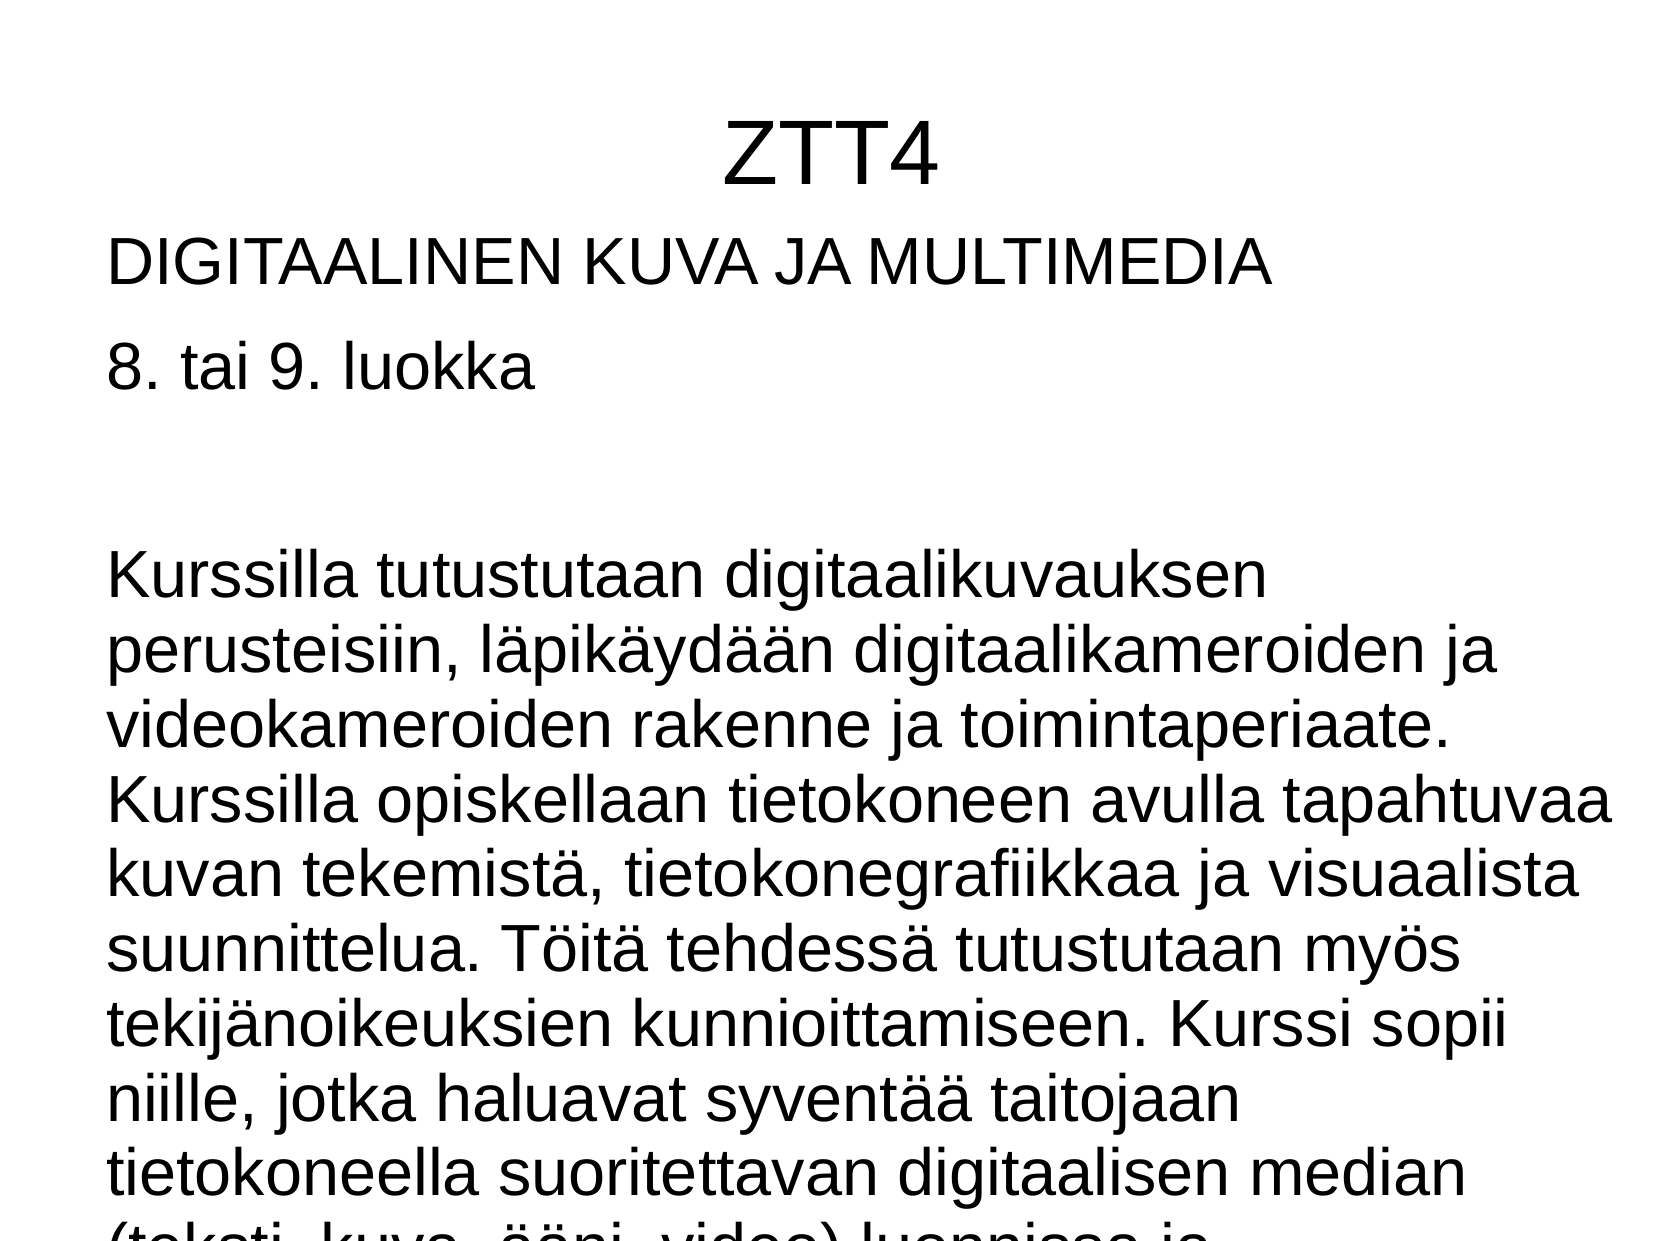

# ZTT4
DIGITAALINEN KUVA JA MULTIMEDIA
8. tai 9. luokka
Kurssilla tutustutaan digitaalikuvauksen perusteisiin, läpikäydään digitaalikameroiden ja videokameroiden rakenne ja toimintaperiaate. Kurssilla opiskellaan tietokoneen avulla tapahtuvaa kuvan tekemistä, tietokonegrafiikkaa ja visuaalista suunnittelua. Töitä tehdessä tutustutaan myös tekijänoikeuksien kunnioittamiseen. Kurssi sopii niille, jotka haluavat syventää taitojaan tietokoneella suoritettavan digitaalisen median (teksti, kuva, ääni, video) luonnissa ja hyödyntämisessä.
Multimediaosuudessa tutustutaan mm. multimediaohjelmiin, musiikin muuntamiseen eri formaatteihin ja flasheihin. Kurssilla luodaan esityksiä, joissa yhdistellään tekstiä, kuvia, ääntä, animaatioita ja videokuvaa. Lisäksi opetellaan tuotoksien tallentaminen eri medioihin.
Tavoitteena on myös tutustuttaa opiskelijat videon suunnitteluun, kuvaamiseen ja editointiin, jotta he pystyisivät käyttämään niitä itsenäisesti omien myöhemmin opiskelussa eteen tulevien projektien yhteydessä. Videota voidaan tällöin käyttää apuvälineenä opiskelussa ja jatkossa hyödyntää erikoisosaamisena työn yhteydessä. Tarve videoon luodaan jonkin toisen oppiaineen tai kurssin kautta, josta saadaan videoon aihe ja sisältömateriaalia. Työ tehdään yleensä ryhmätyöskentelynä. Ryhmä tekee itsenäisesti suunnitelman aiheestaan. Ryhmän jäsenet valitsevat omat vastuualueensa projektista, vaikka työ tehdäänkin loppuun asti ryhmätyönä. Työnäytteenä tuotetaan lyhyt video, jota voi hyödyntää itsenäisenä videona tai osana multimediaa.
Kurssin aikana tutustutaan kattavasti erilaisiin kuvaa ja ääntä käsitteleviin ohjelmiin.